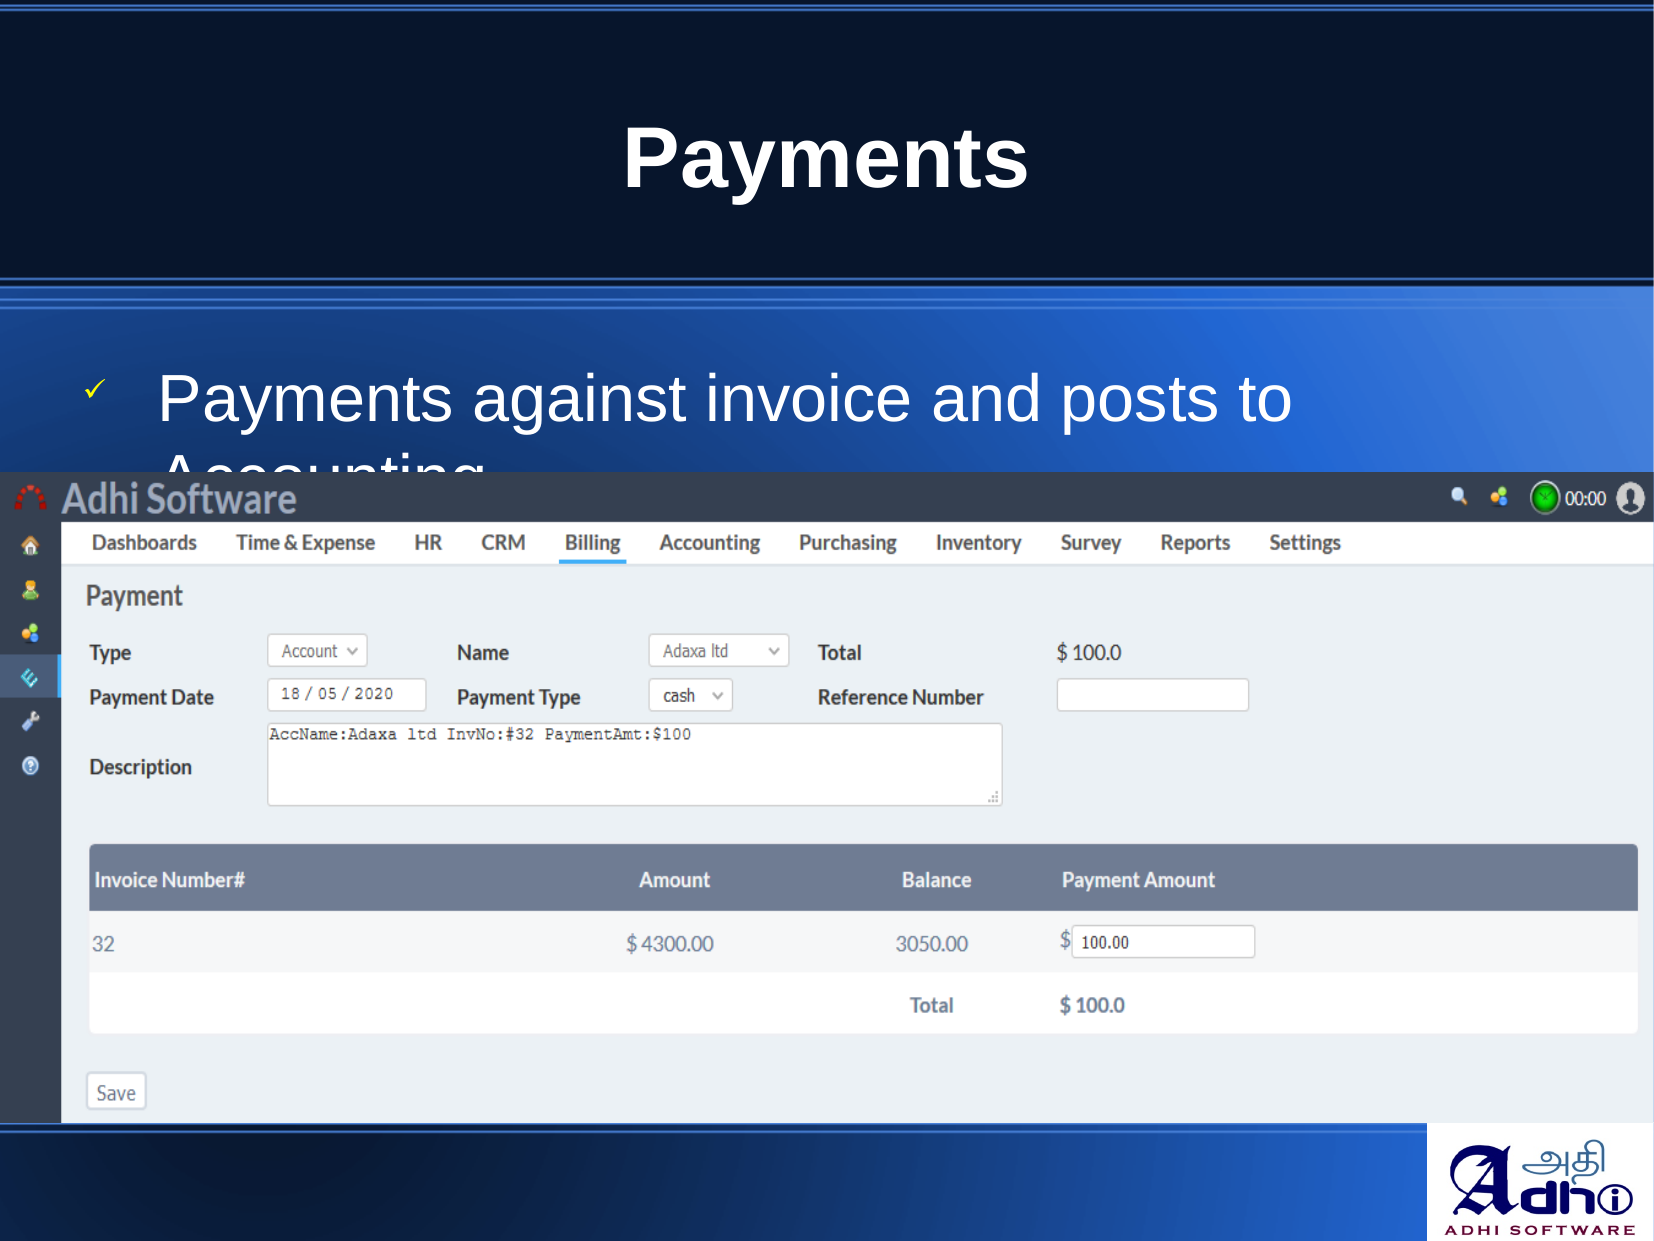

# Payments
Payments against invoice and posts to Accounting.